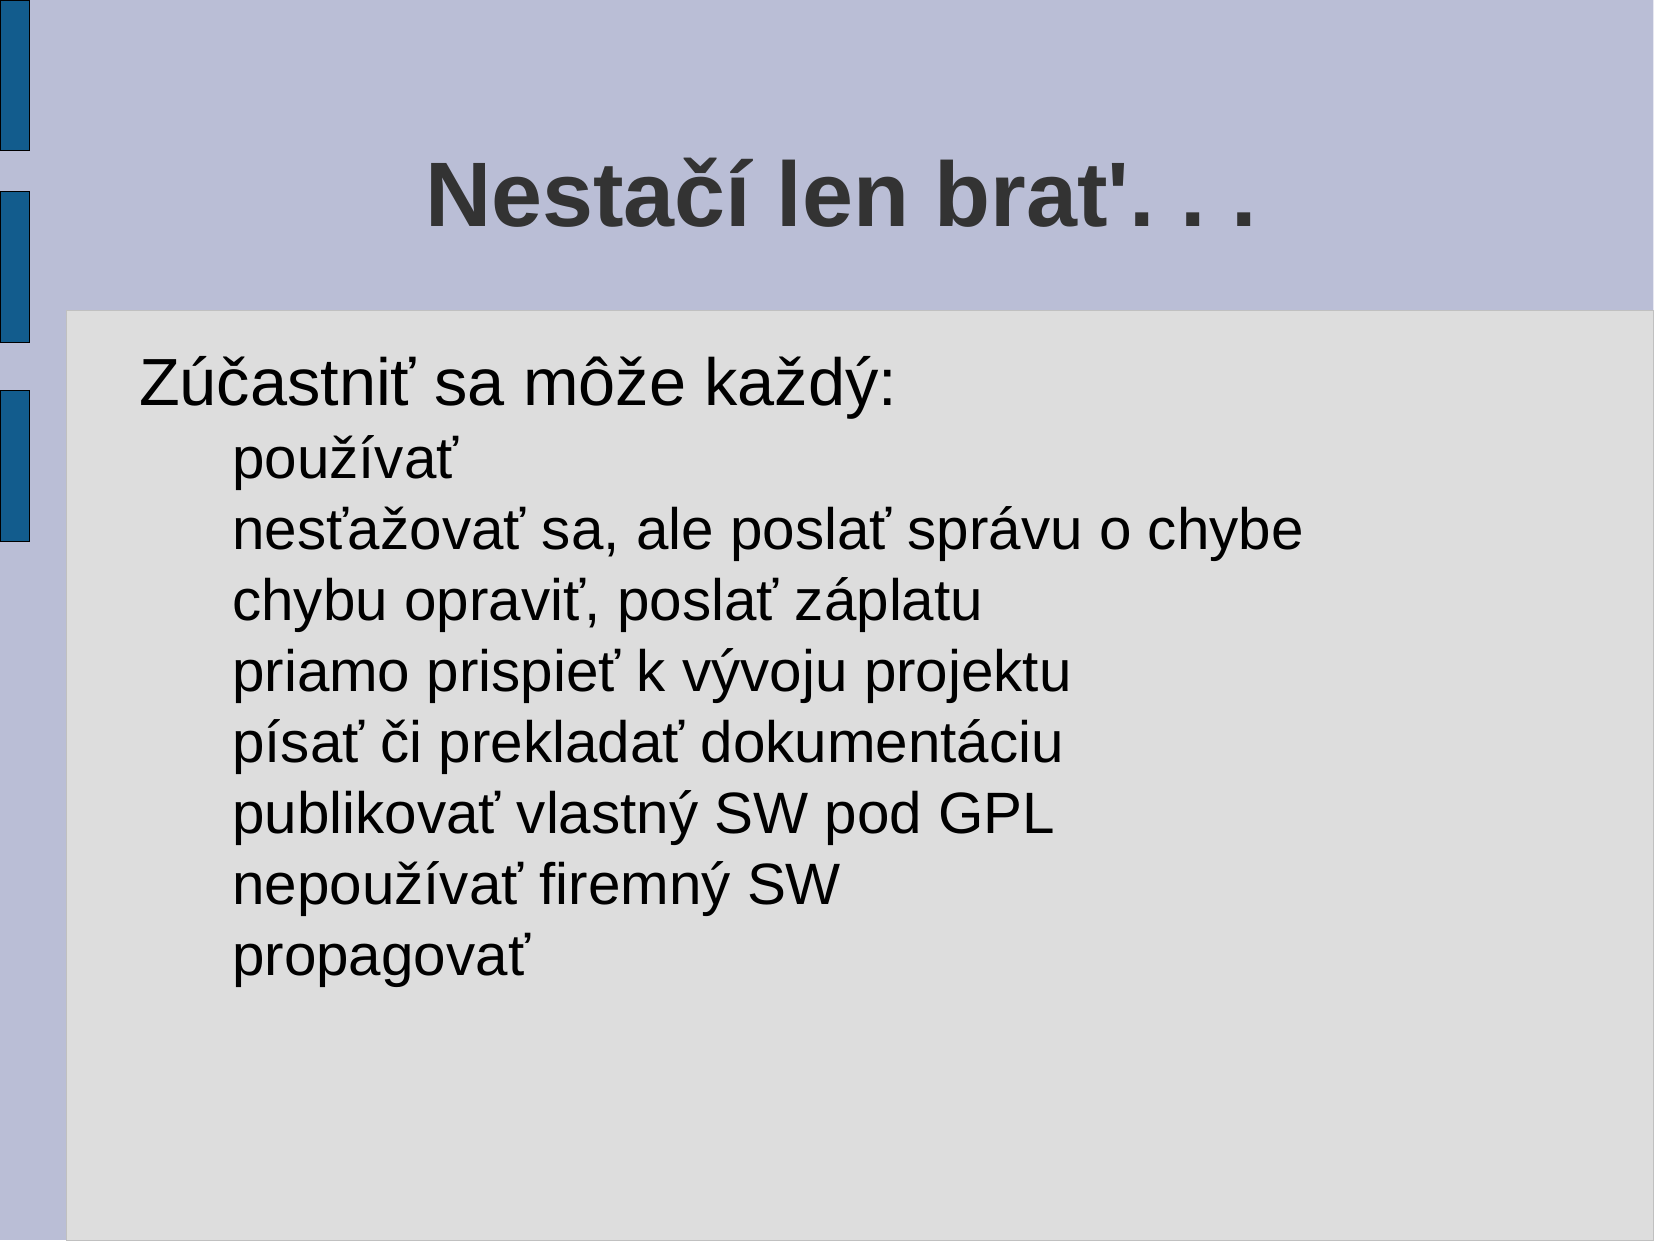

# Nestačí len brat'. . .
Zúčastniť sa môže každý:
 používať
 nesťažovať sa, ale poslať správu o chybe
 chybu opraviť, poslať záplatu
 priamo prispieť k vývoju projektu
 písať či prekladať dokumentáciu
 publikovať vlastný SW pod GPL
 nepoužívať firemný SW
 propagovať